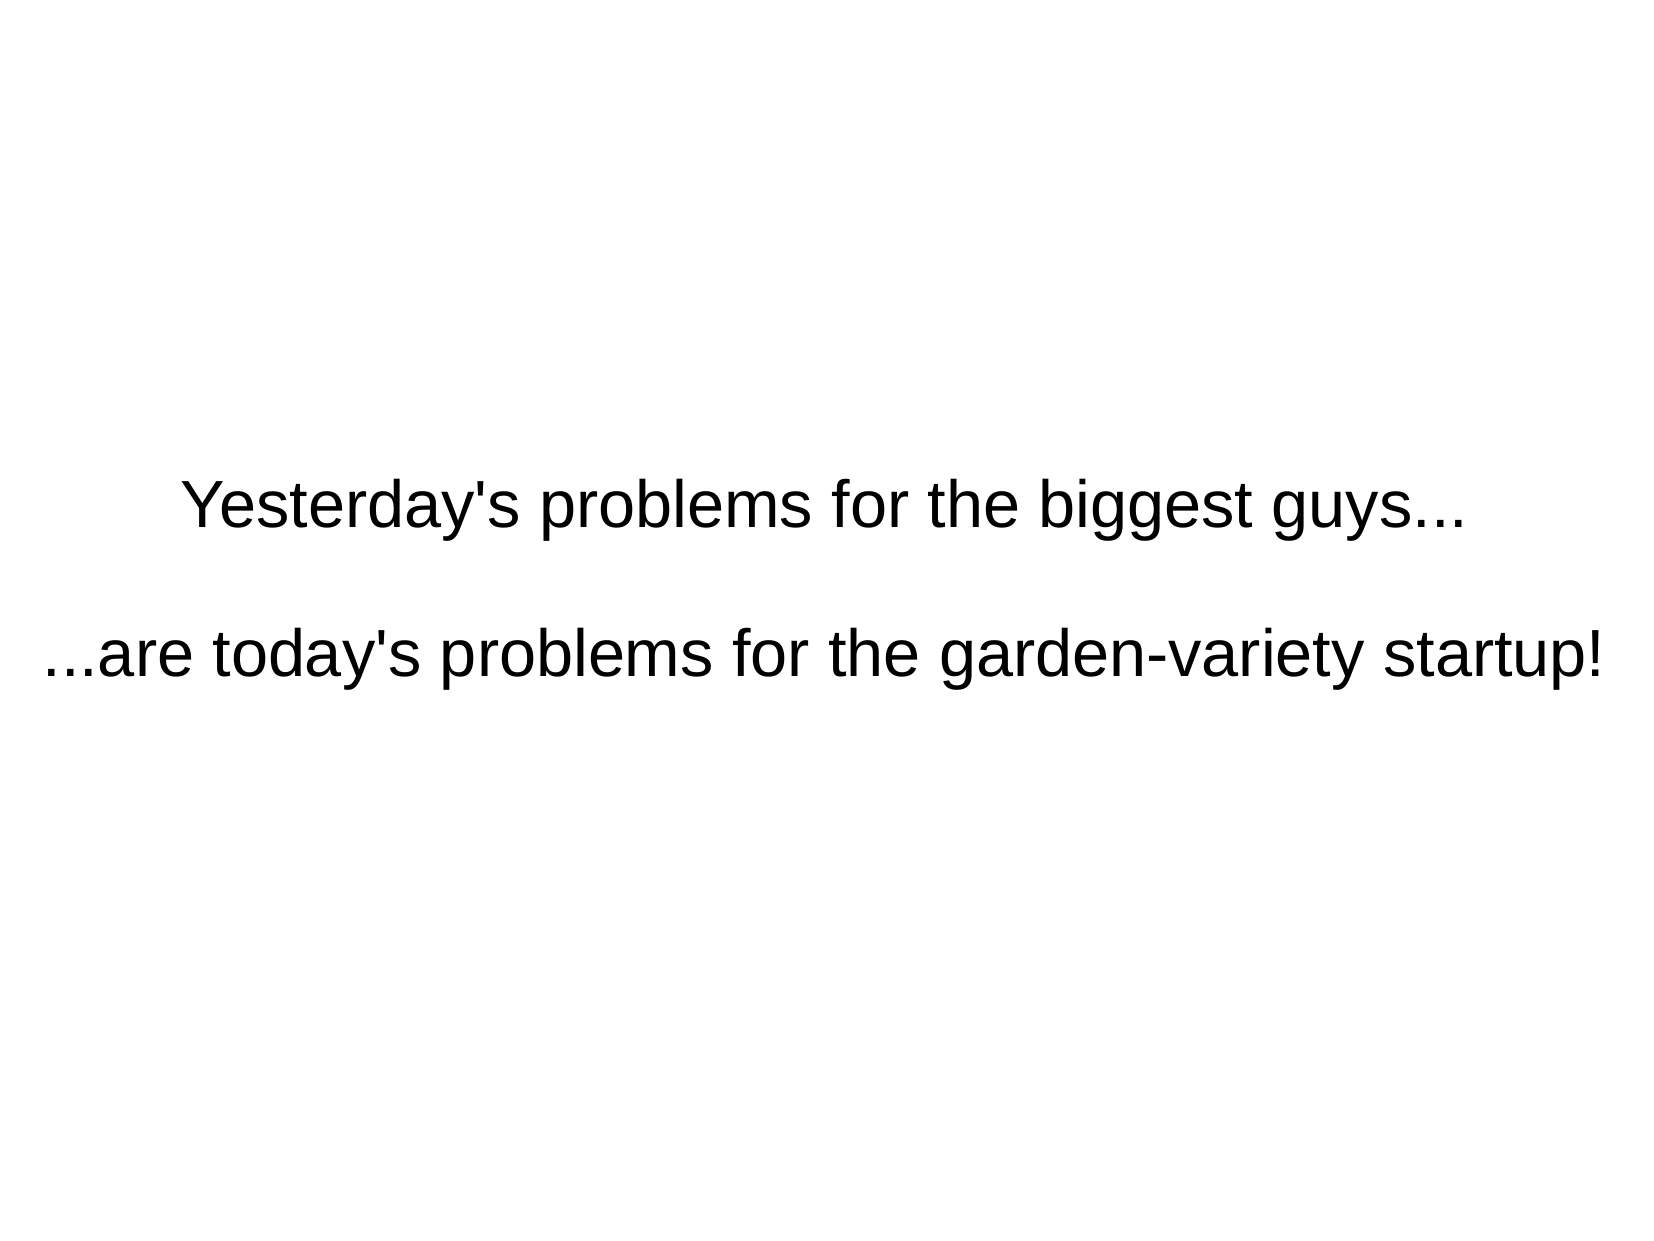

# Yesterday's problems for the biggest guys...
...are today's problems for the garden-variety startup!